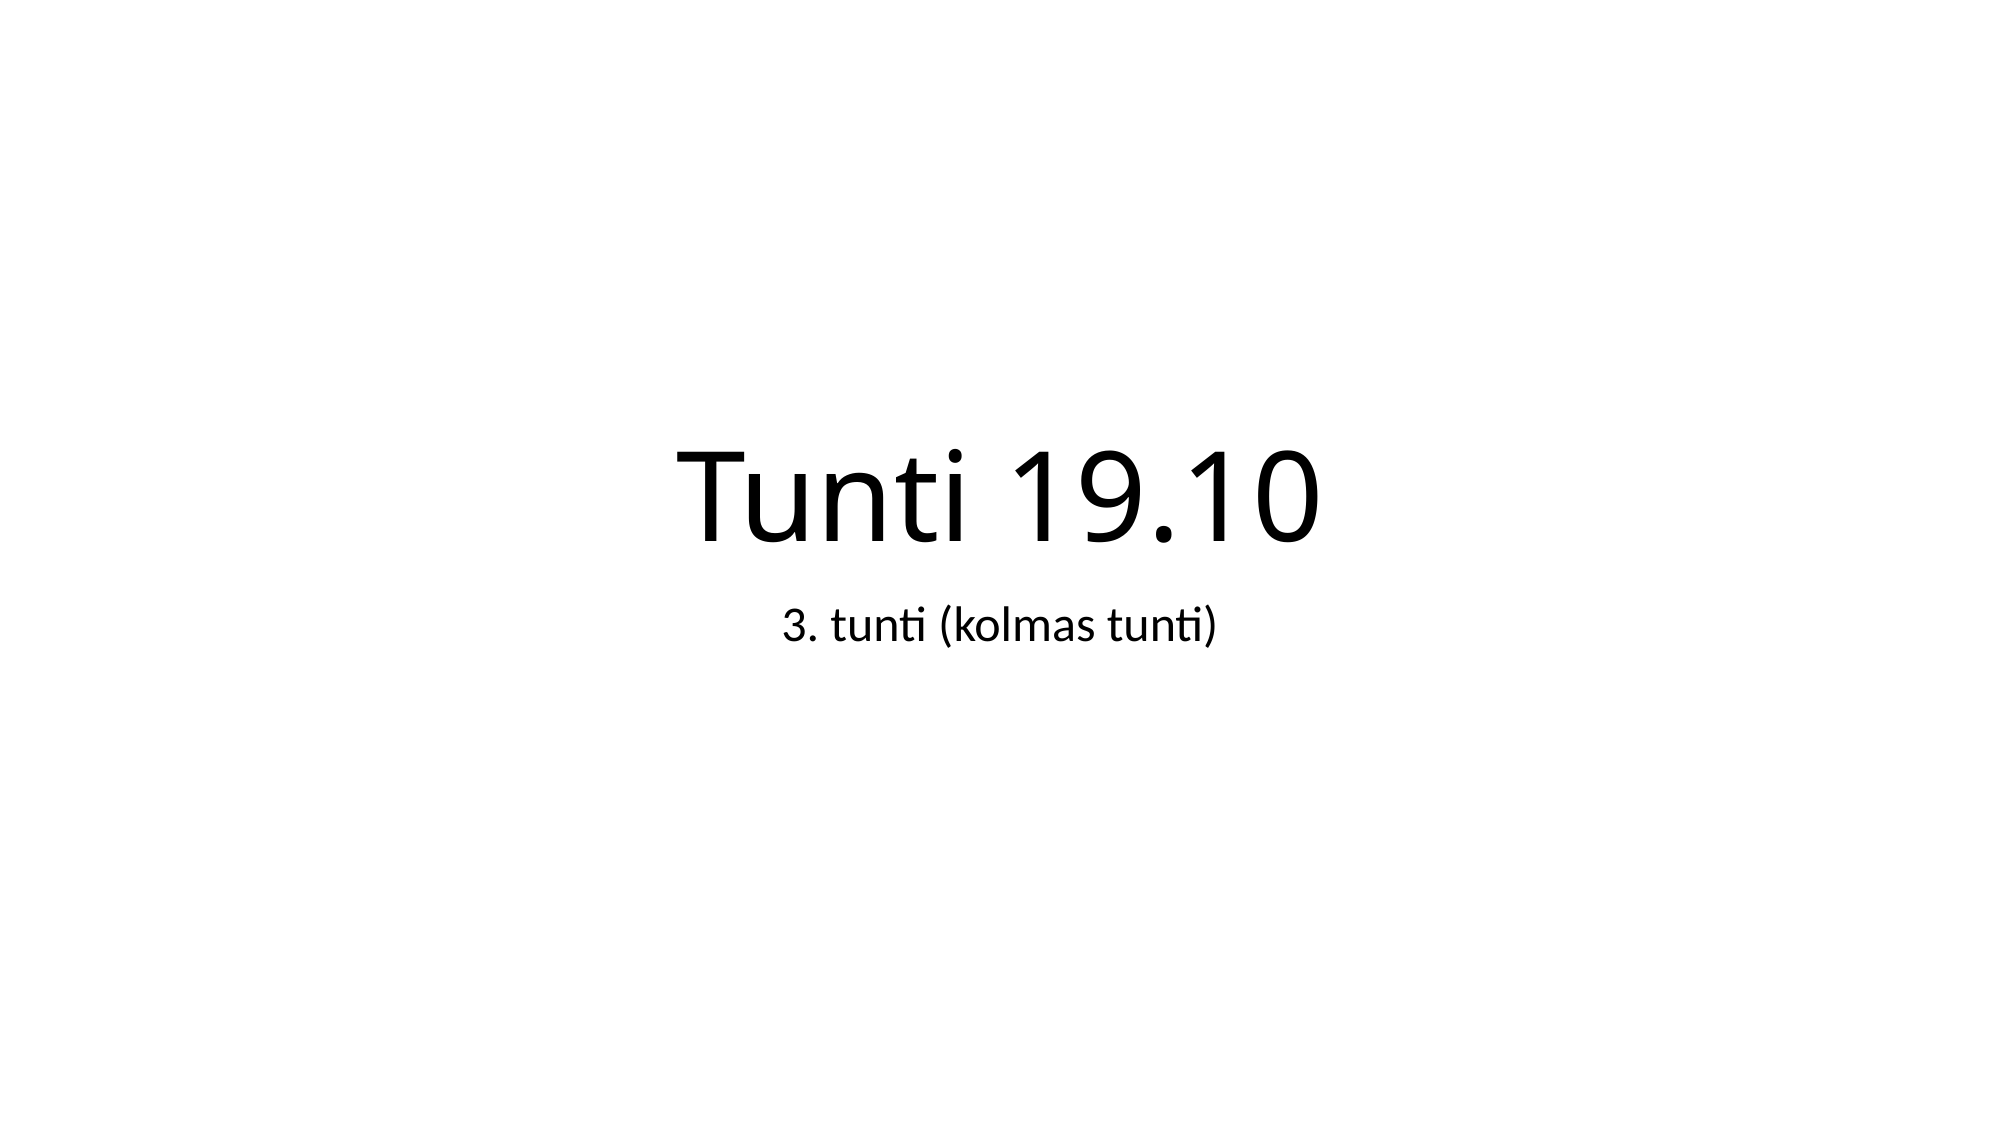

# Tunti 19.10
3. tunti (kolmas tunti)